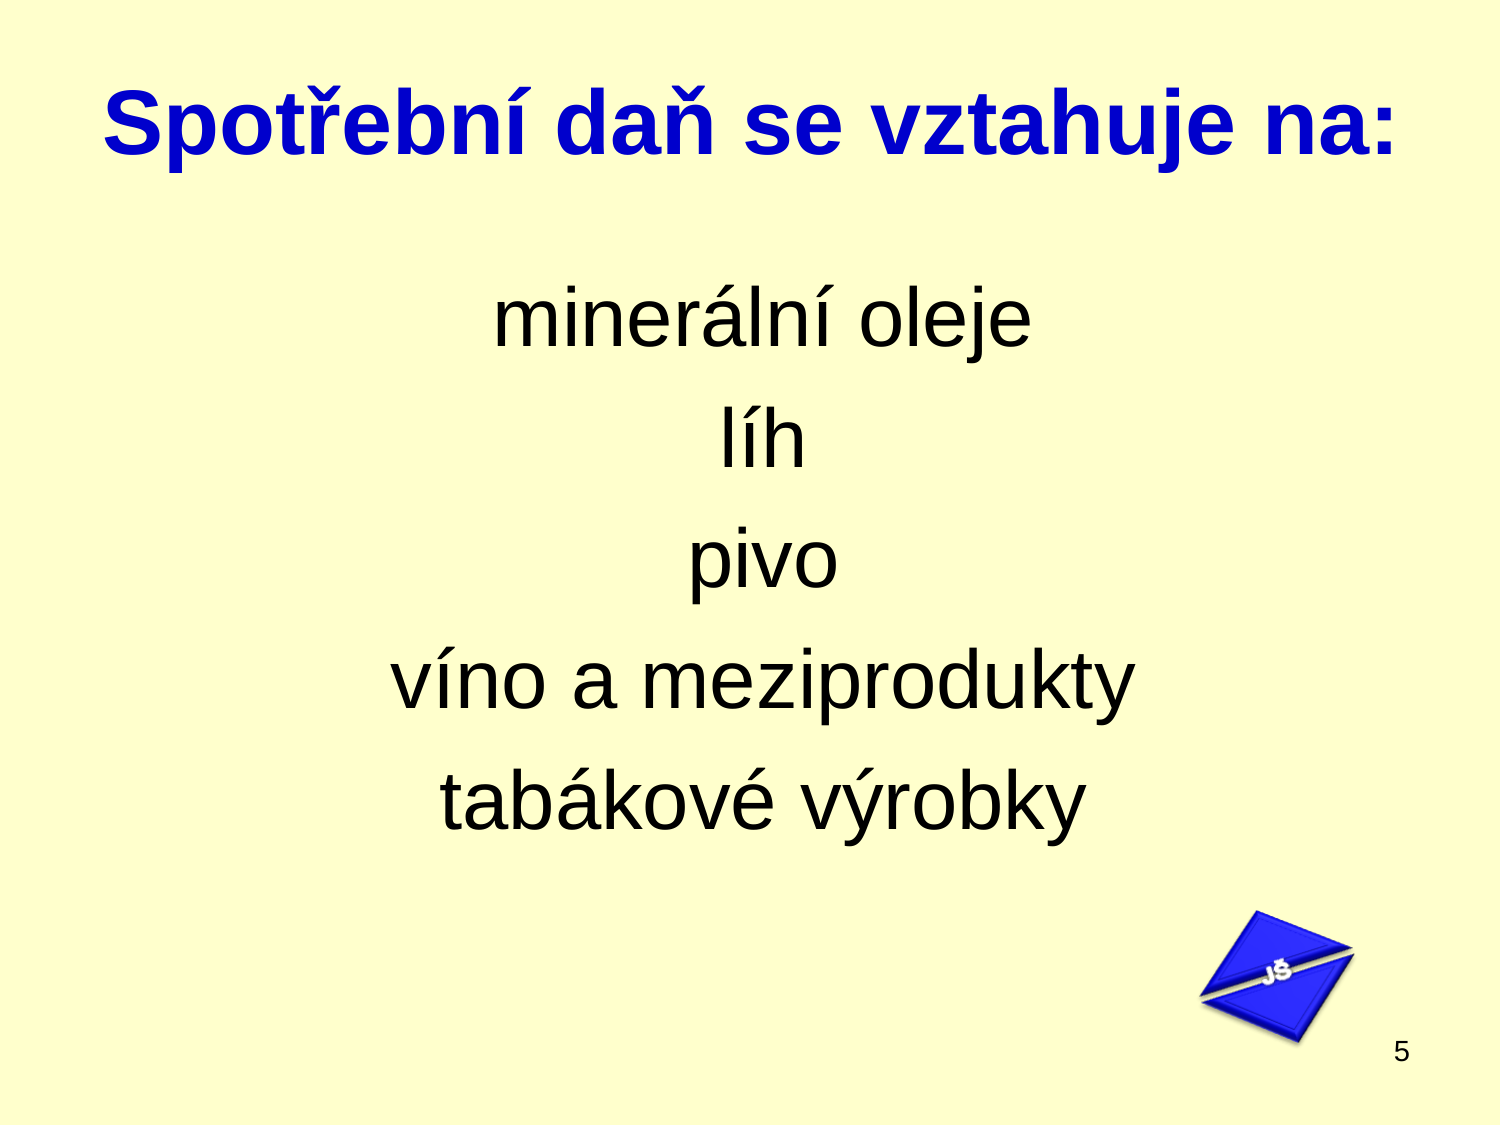

# Spotřební daň se vztahuje na:
minerální oleje
líh
pivo
víno a meziprodukty
tabákové výrobky